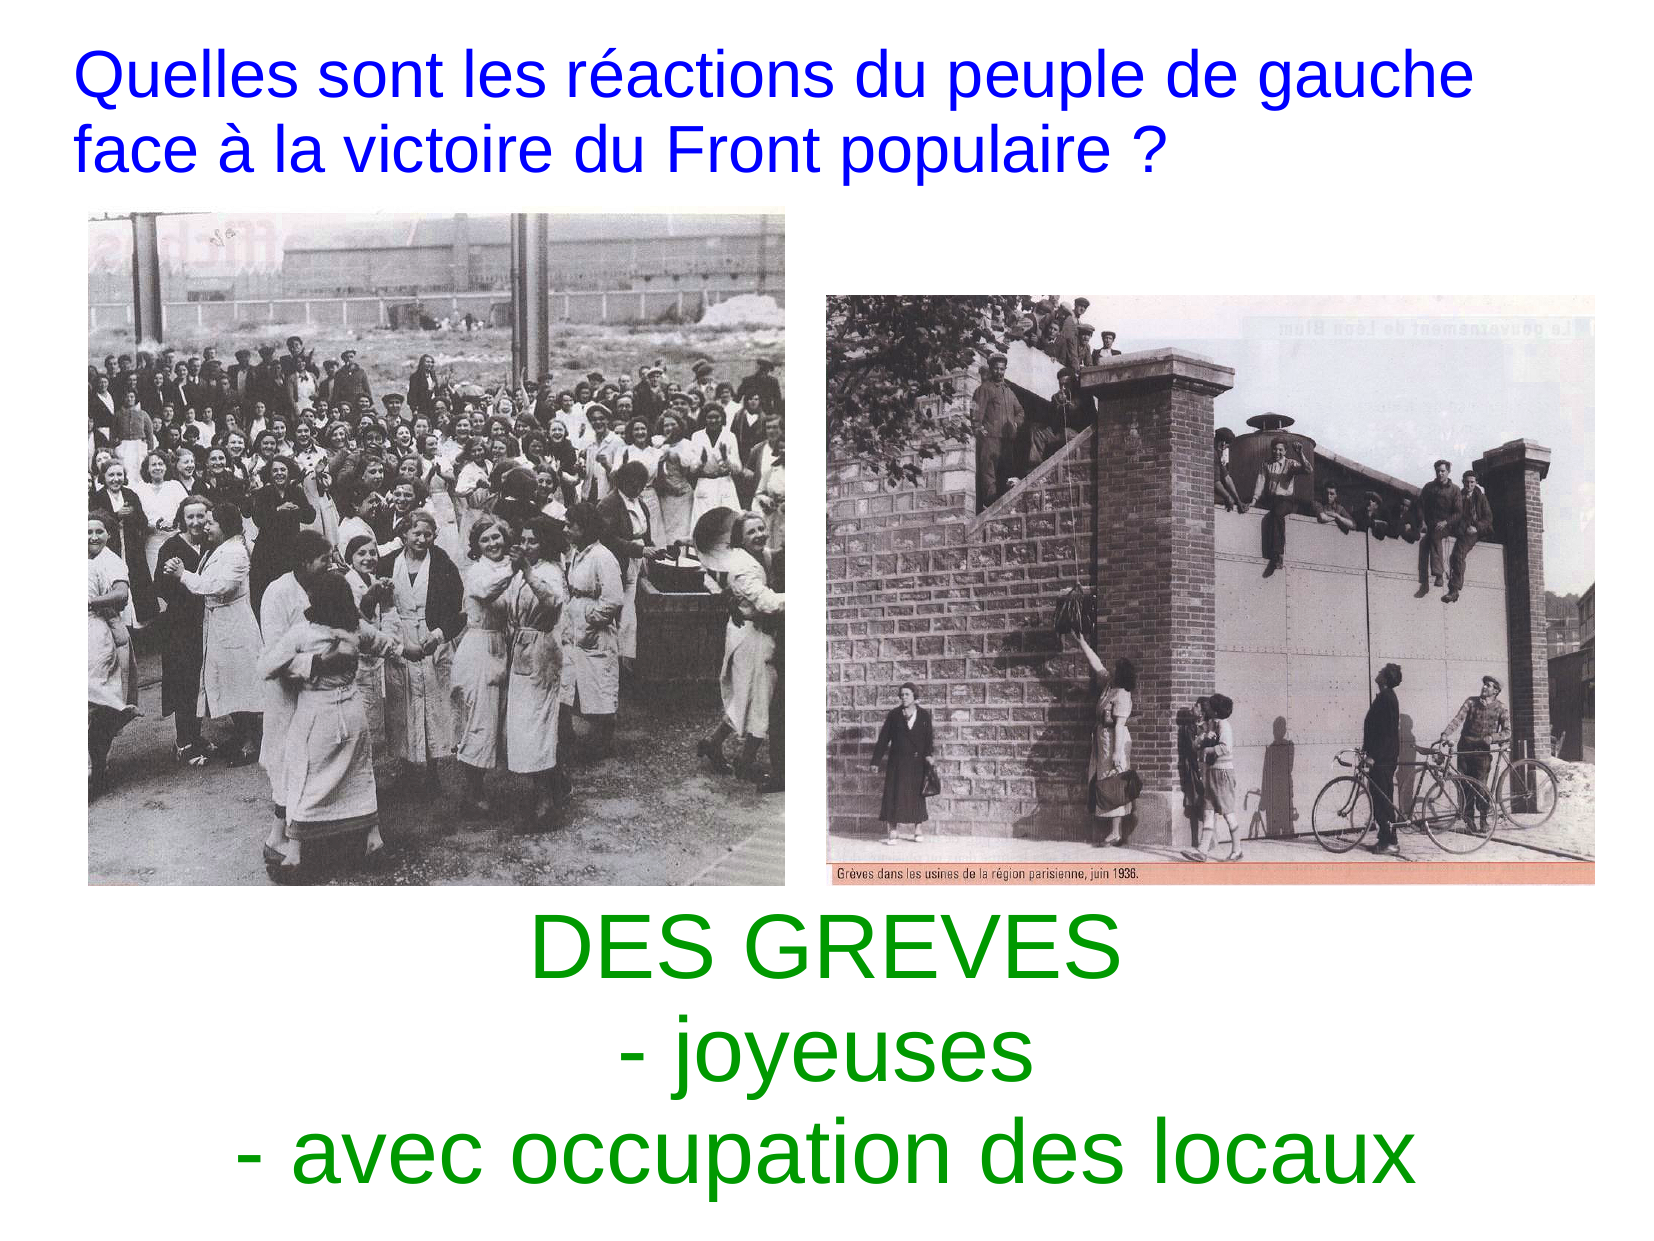

Quelles sont les réactions du peuple de gauche face à la victoire du Front populaire ?
DES GREVES
- joyeuses
- avec occupation des locaux